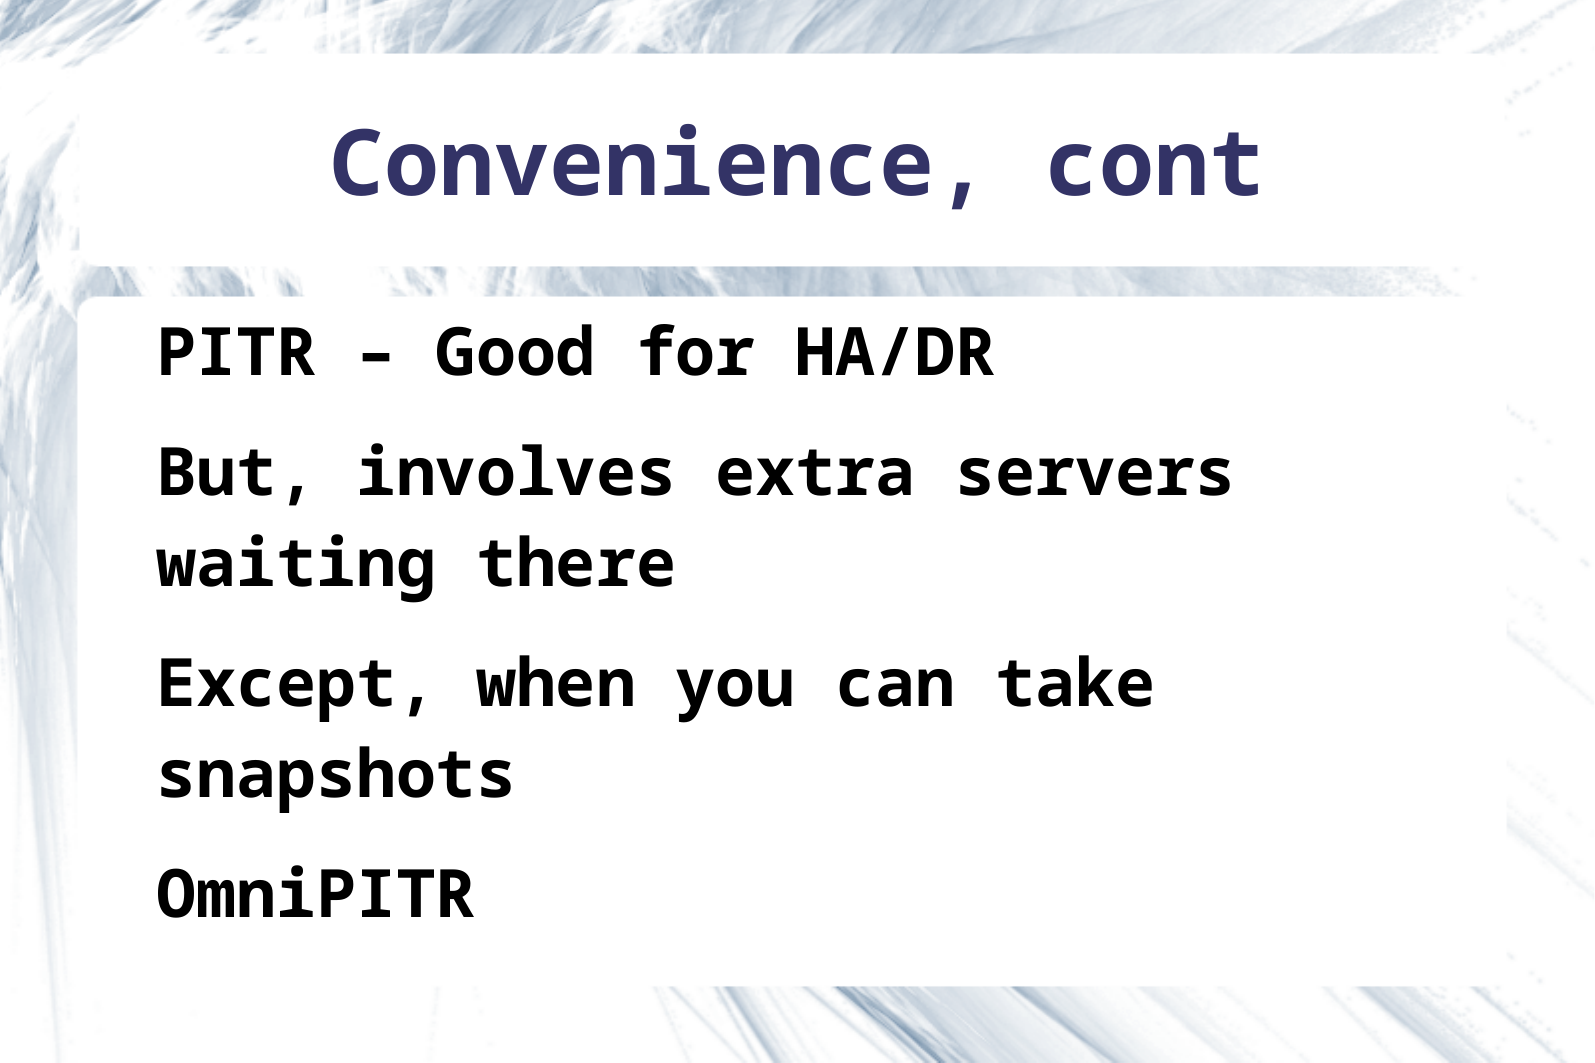

# Convenience, cont
PITR – Good for HA/DR
But, involves extra servers waiting there
Except, when you can take snapshots
OmniPITR